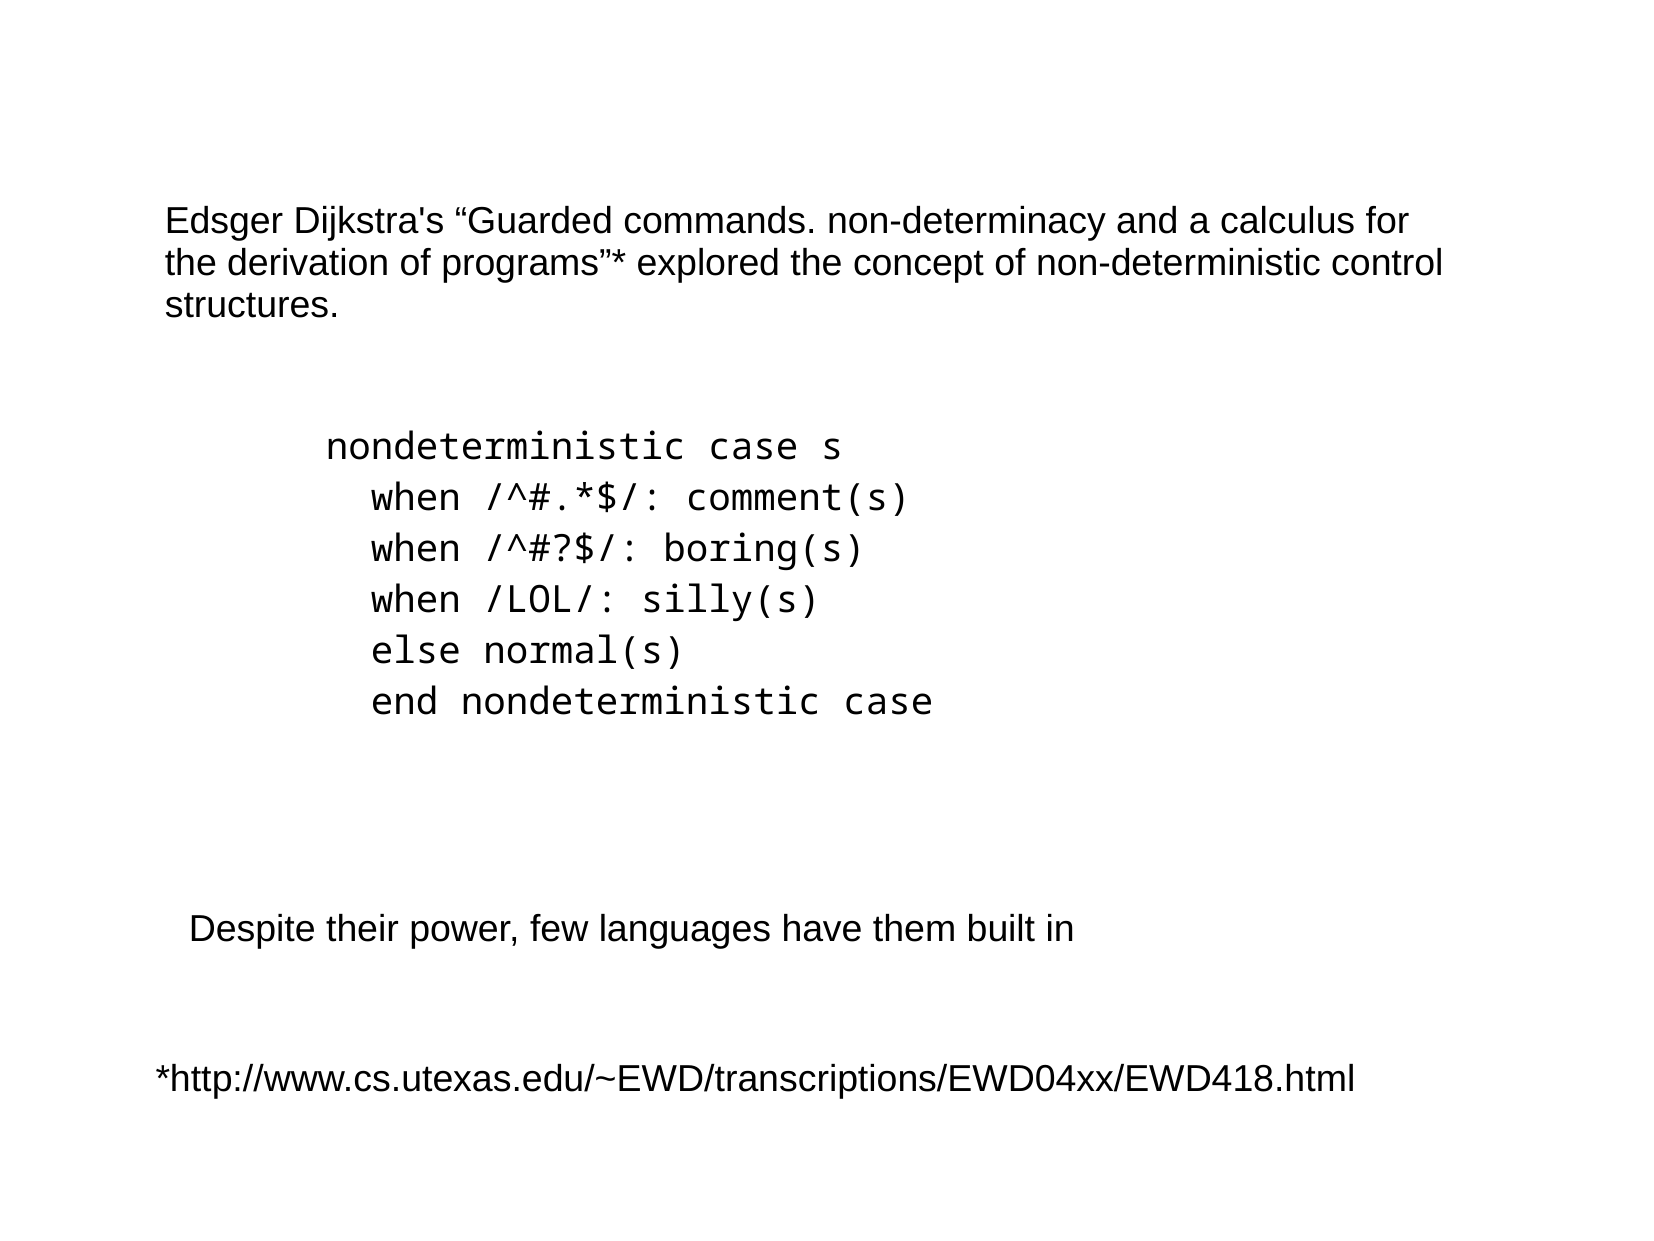

Edsger Dijkstra's “Guarded commands. non-determinacy and a calculus for
the derivation of programs”* explored the concept of non-deterministic control
structures.
nondeterministic case s
 when /^#.*$/: comment(s)
 when /^#?$/: boring(s)
 when /LOL/: silly(s)
 else normal(s)
 end nondeterministic case
Despite their power, few languages have them built in
*http://www.cs.utexas.edu/~EWD/transcriptions/EWD04xx/EWD418.html